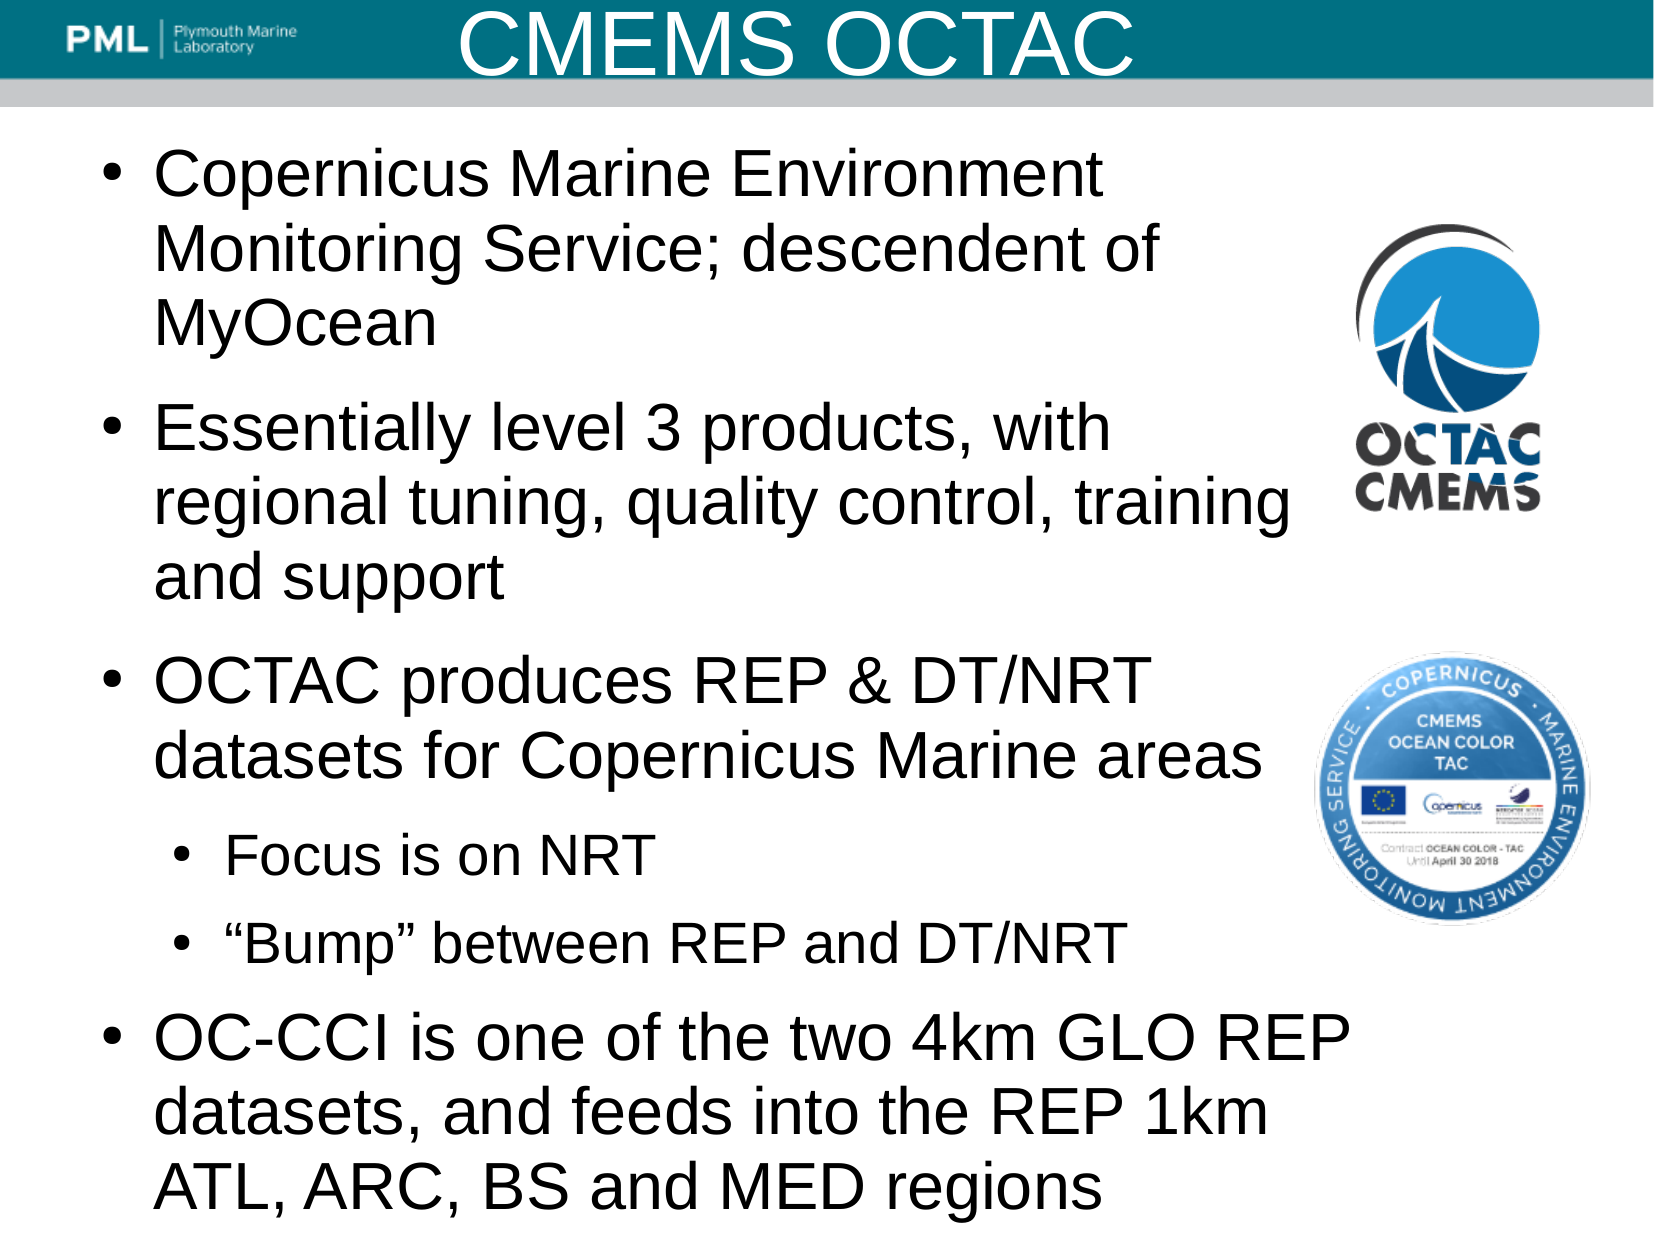

# CMEMS OCTAC
Copernicus Marine Environment Monitoring Service; descendent of MyOcean
Essentially level 3 products, with regional tuning, quality control, training and support
OCTAC produces REP & DT/NRT datasets for Copernicus Marine areas
Focus is on NRT
“Bump” between REP and DT/NRT
OC-CCI is one of the two 4km GLO REP datasets, and feeds into the REP 1km ATL, ARC, BS and MED regions